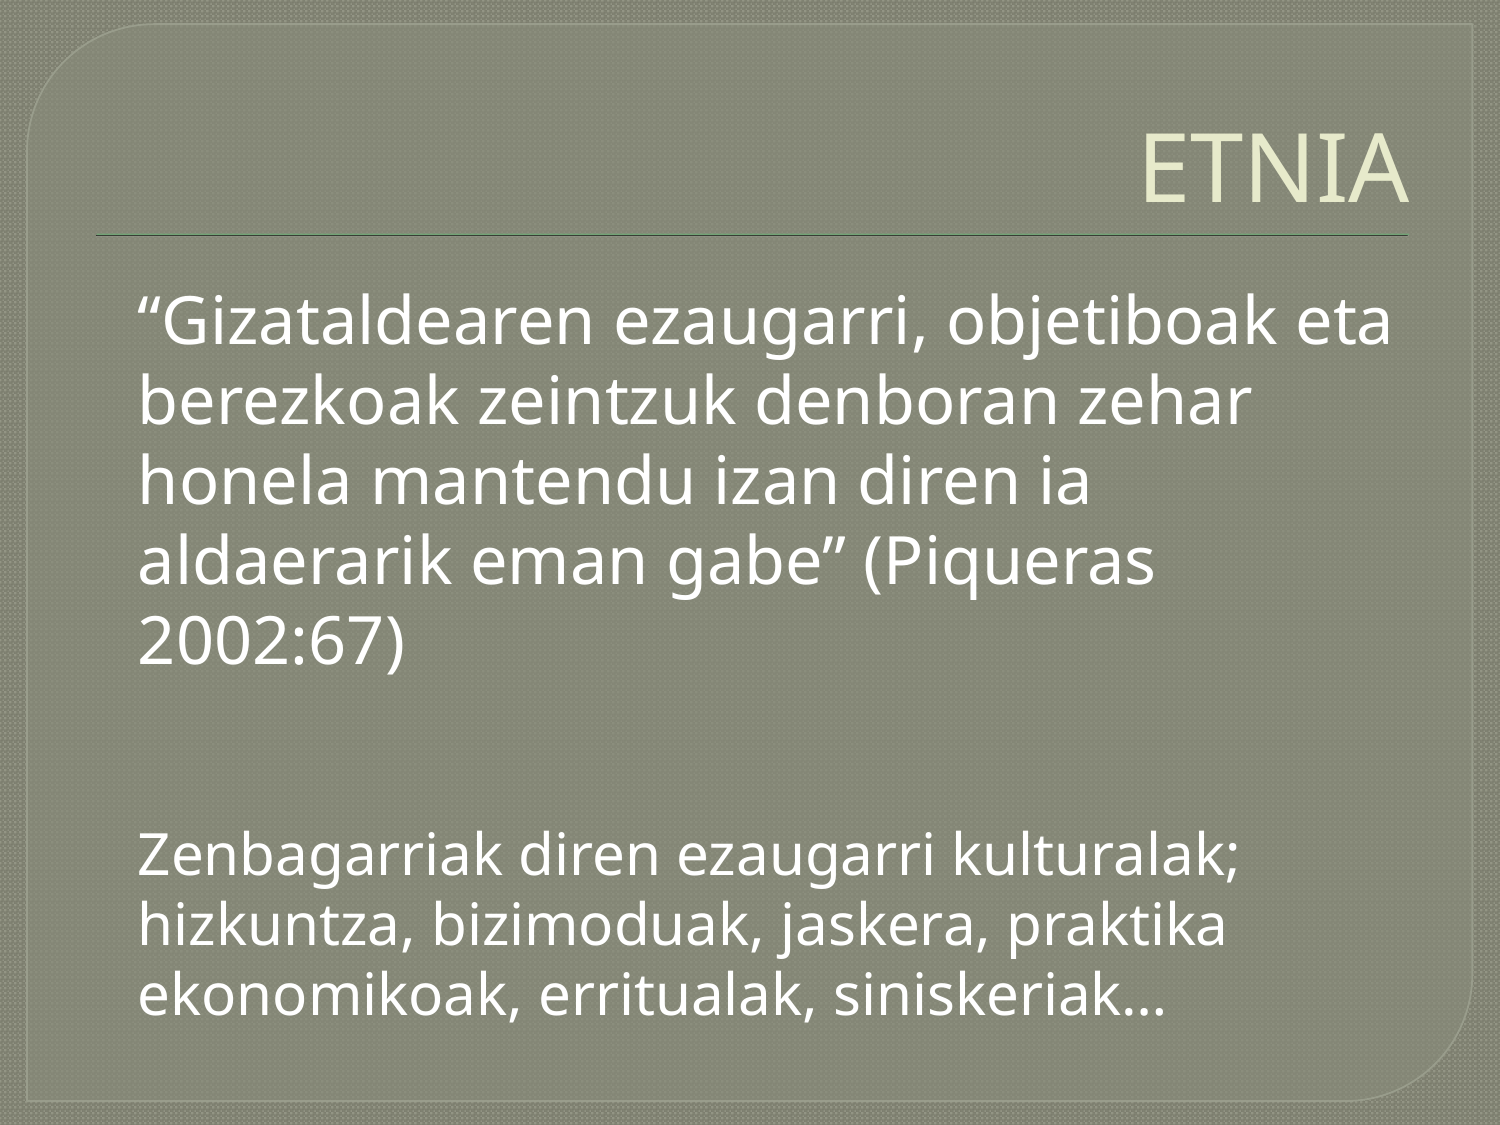

# ETNIA
	“Gizataldearen ezaugarri, objetiboak eta berezkoak zeintzuk denboran zehar honela mantendu izan diren ia aldaerarik eman gabe” (Piqueras 2002:67)
	Zenbagarriak diren ezaugarri kulturalak; hizkuntza, bizimoduak, jaskera, praktika ekonomikoak, erritualak, siniskeriak…